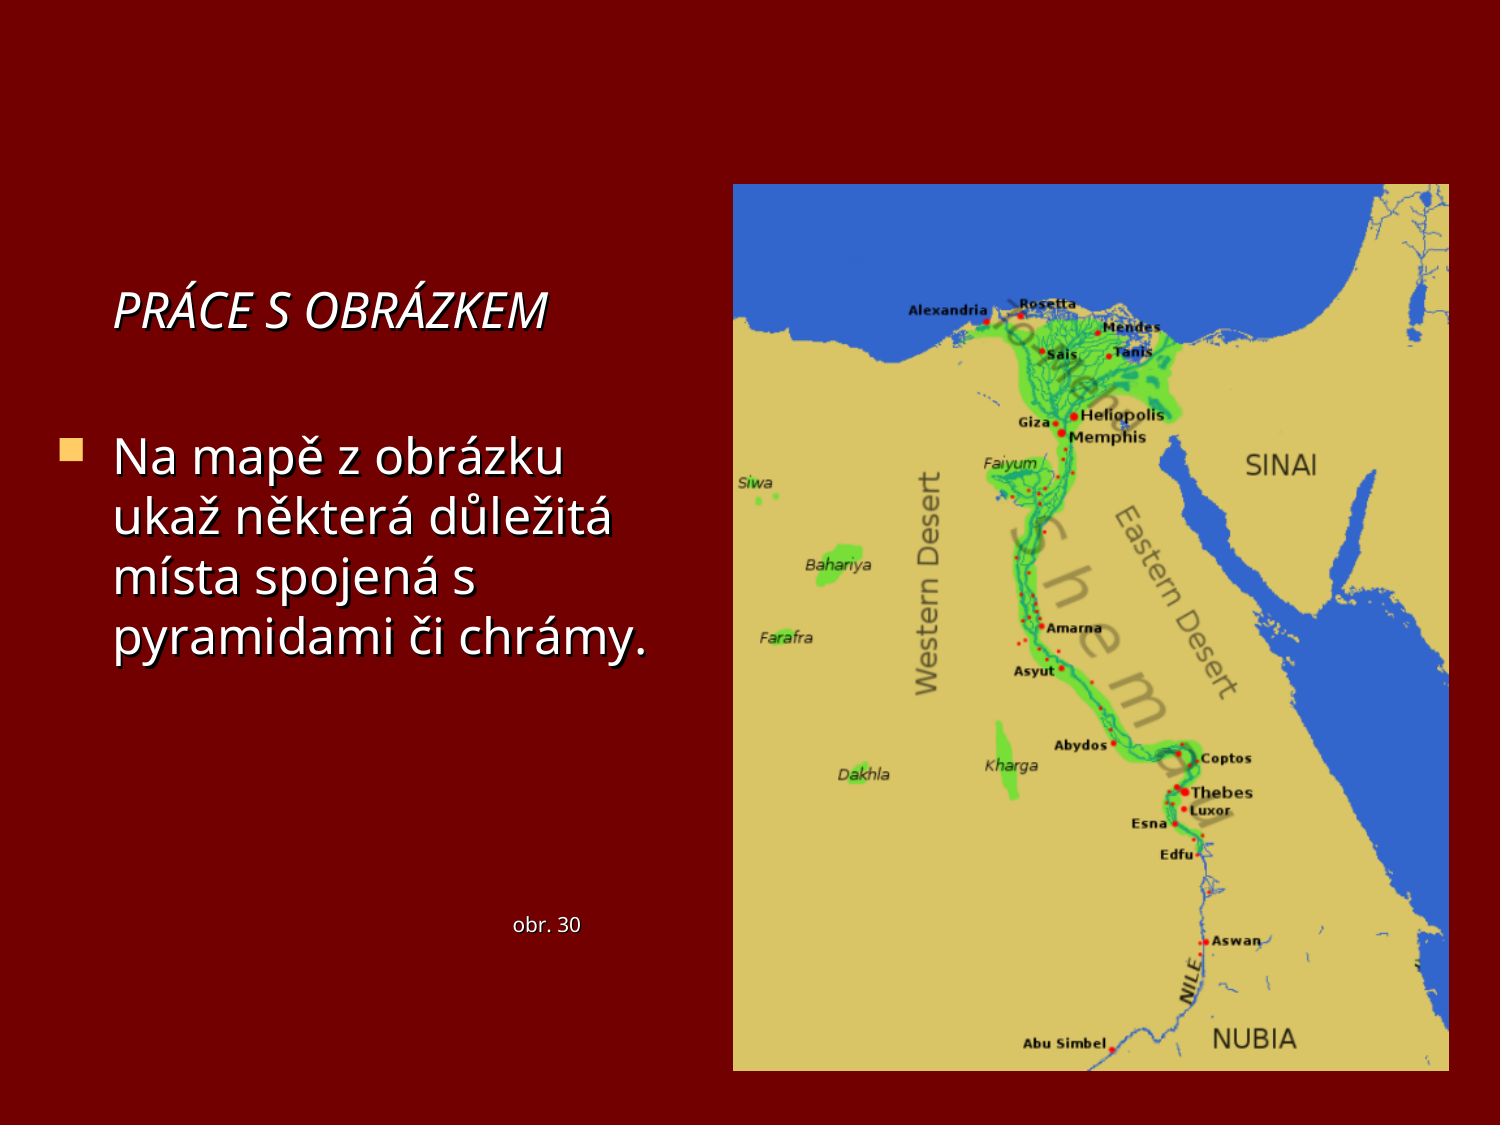

# PRÁCE S OBRÁZKEM
Na mapě z obrázku ukaž některá důležitá místa spojená s pyramidami či chrámy.
 obr. 30